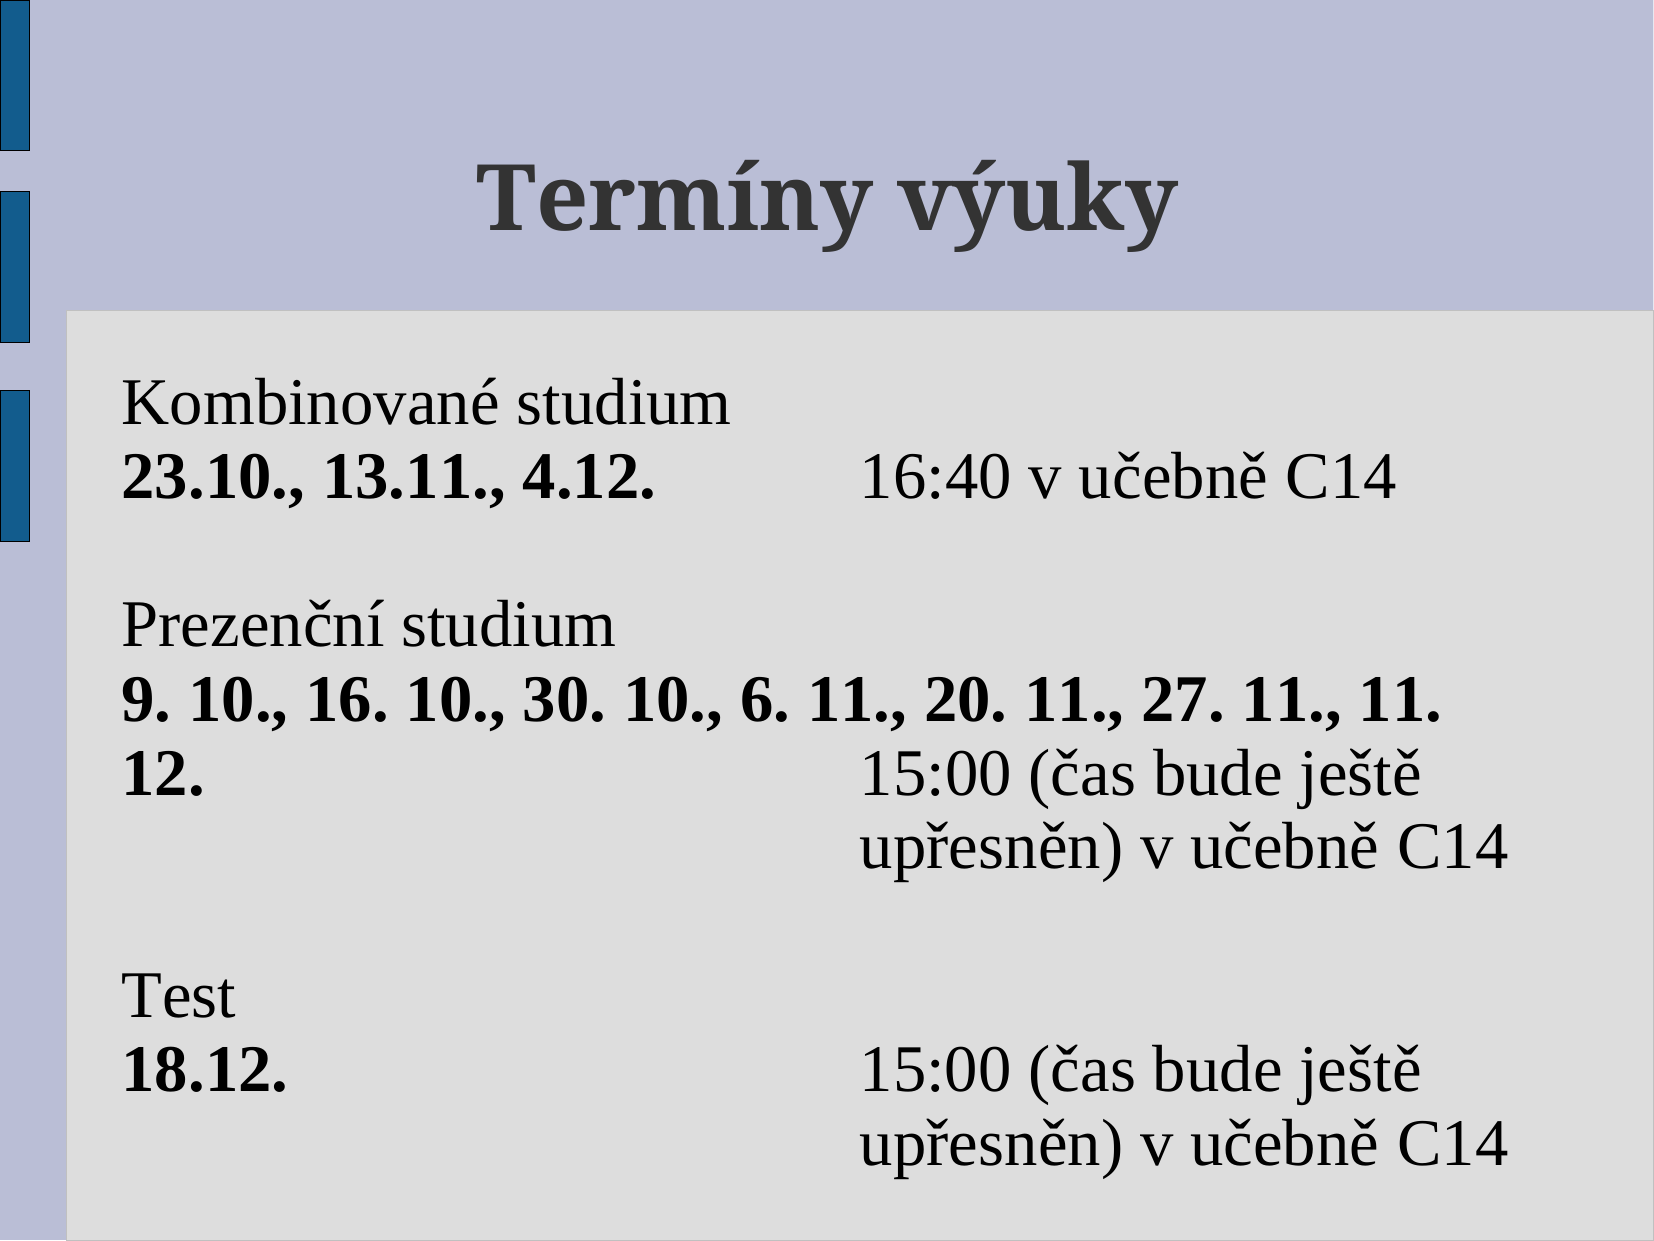

Kombinované studium
23.10., 13.11., 4.12. 			16:40 v učebně C14
Prezenční studium
9. 10., 16. 10., 30. 10., 6. 11., 20. 11., 27. 11., 11. 12. 									15:00 (čas bude ještě 												upřesněn) v učebně C14
Test
18.12.								15:00 (čas bude ještě 												upřesněn) v učebně C14
# Termíny výuky